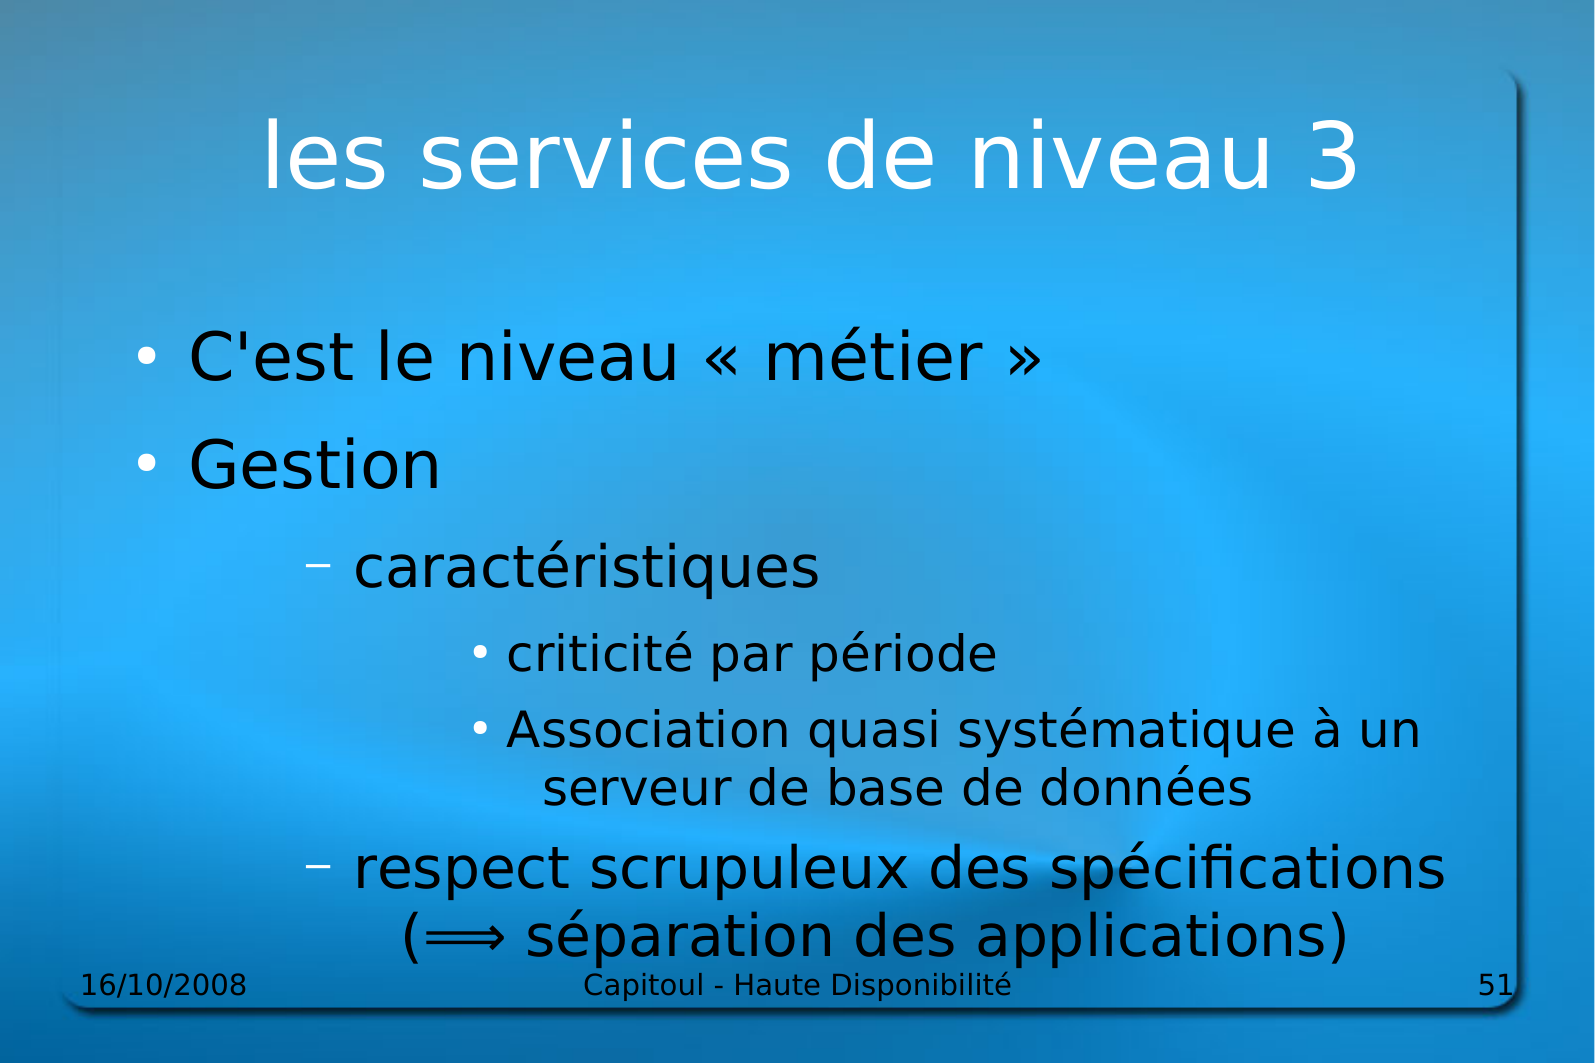

# les services de niveau 3
C'est le niveau « métier »
Gestion
caractéristiques
criticité par période
Association quasi systématique à un serveur de base de données
respect scrupuleux des spécifications (⟹ séparation des applications)
16/10/2008
Capitoul - Haute Disponibilité
51